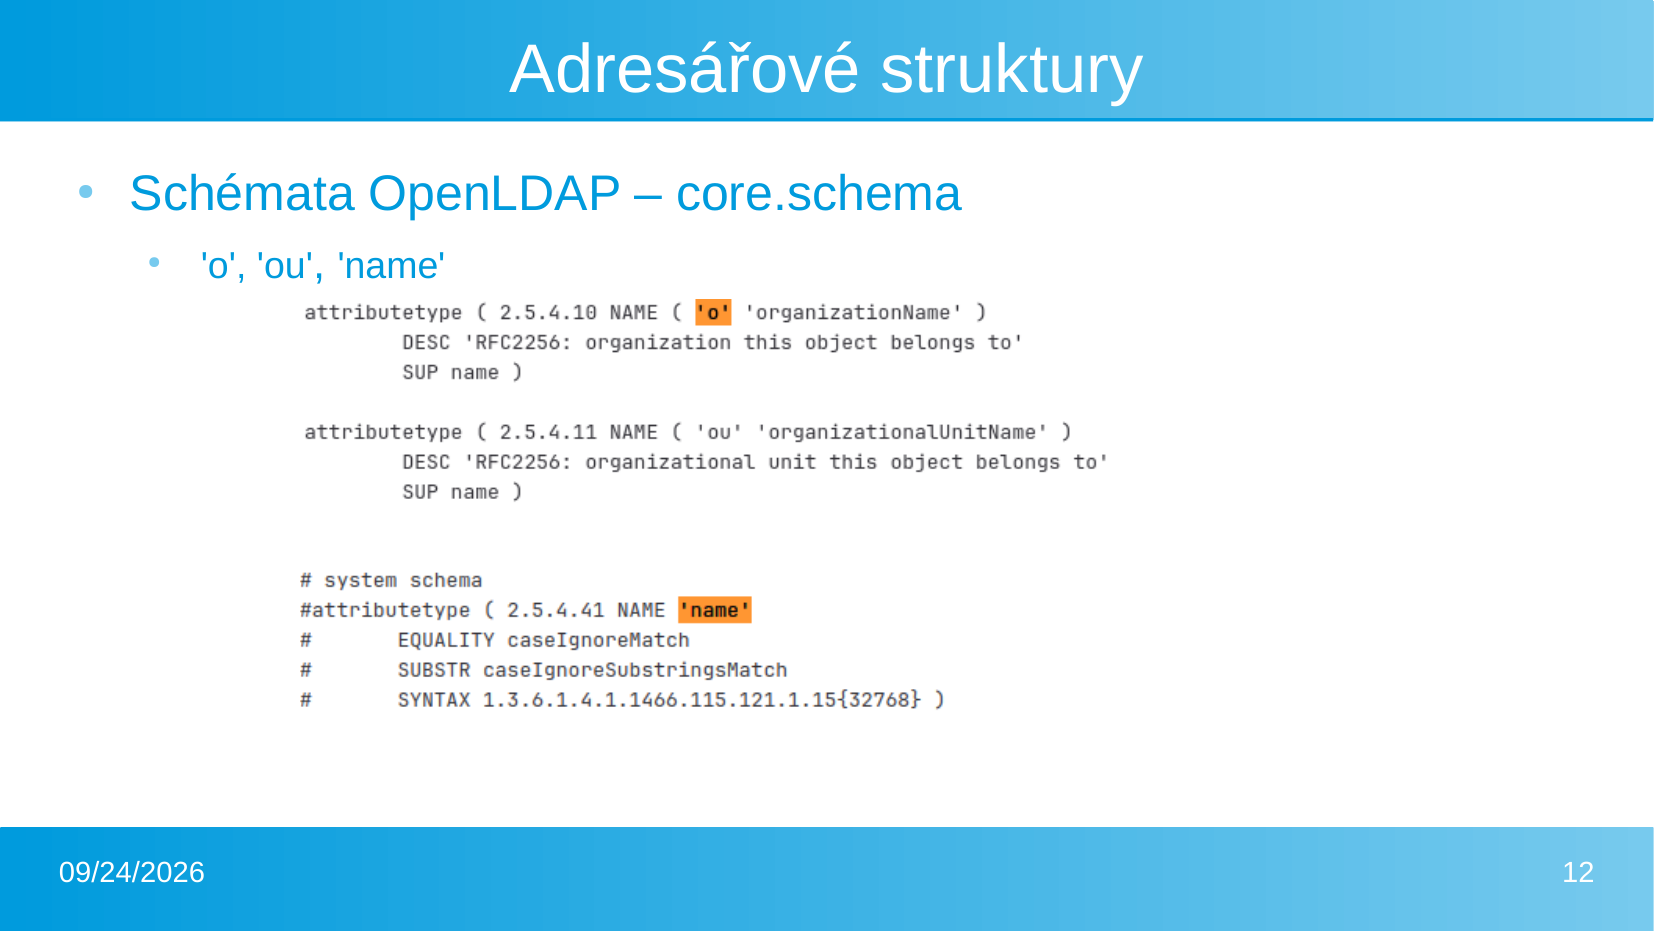

# Adresářové struktury
Schémata OpenLDAP – core.schema
'o', 'ou', 'name'
12